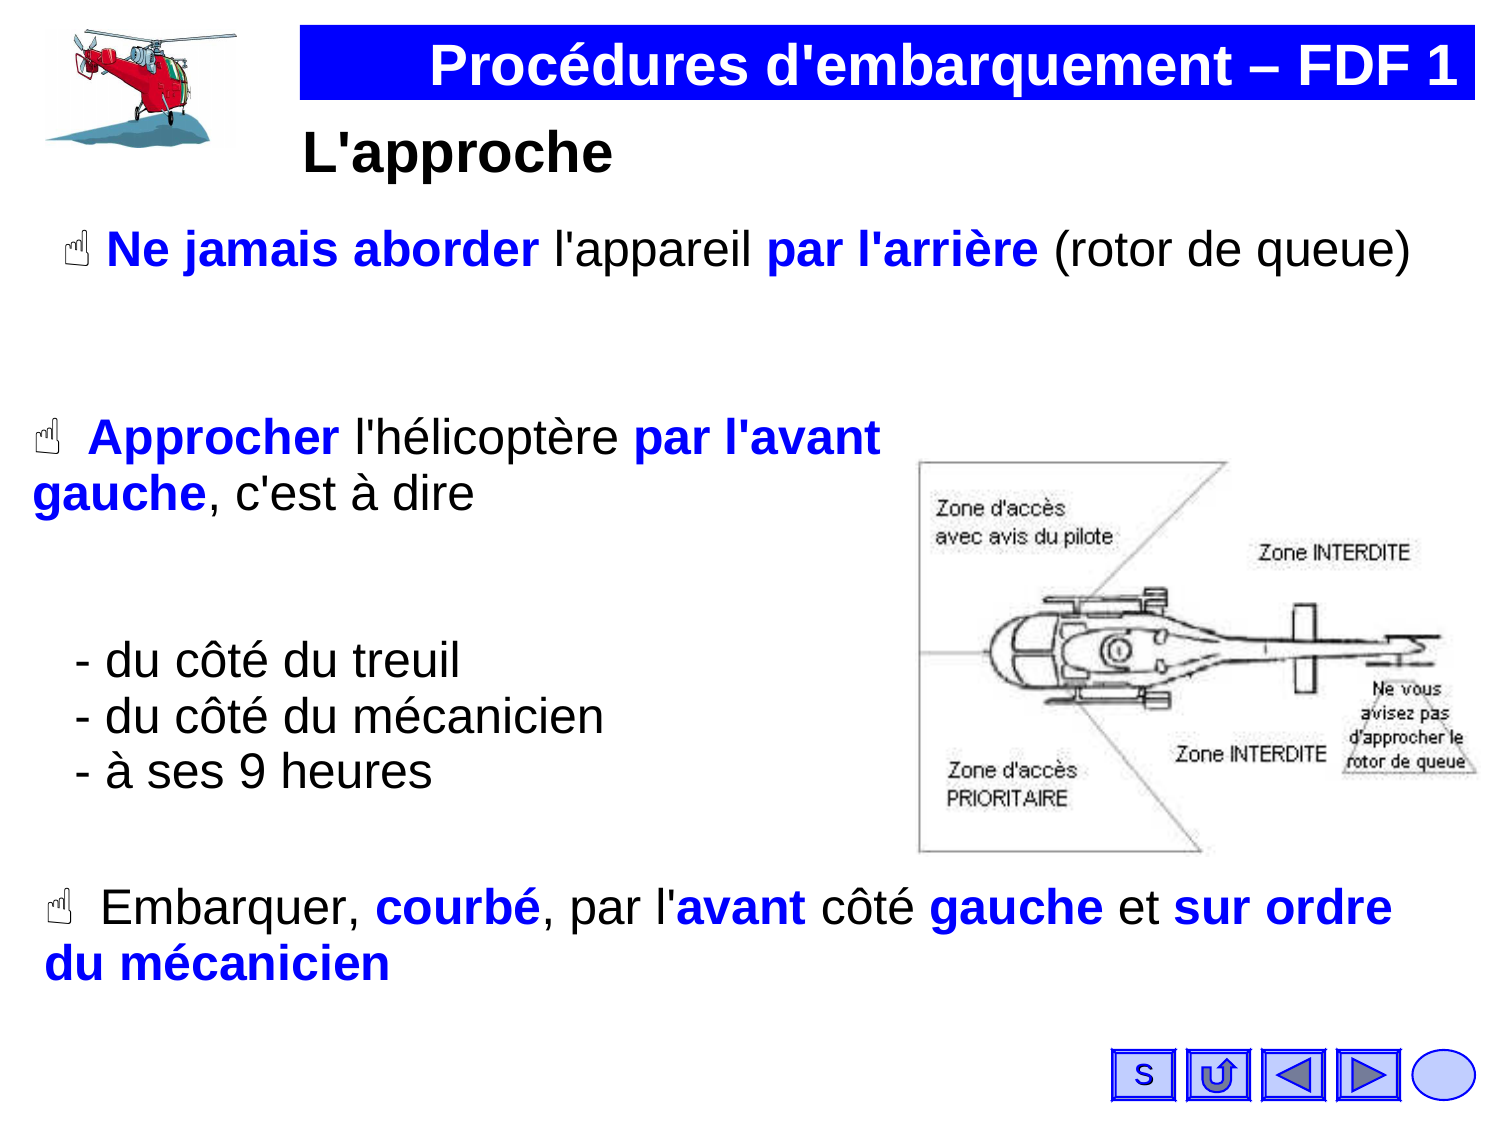

Procédures d'embarquement – FDF 1
L'approche
 Ne jamais aborder l'appareil par l'arrière (rotor de queue)
 Approcher l'hélicoptère par l'avant gauche, c'est à dire
 - du côté du treuil
 - du côté du mécanicien
 - à ses 9 heures
 Embarquer, courbé, par l'avant côté gauche et sur ordre du mécanicien